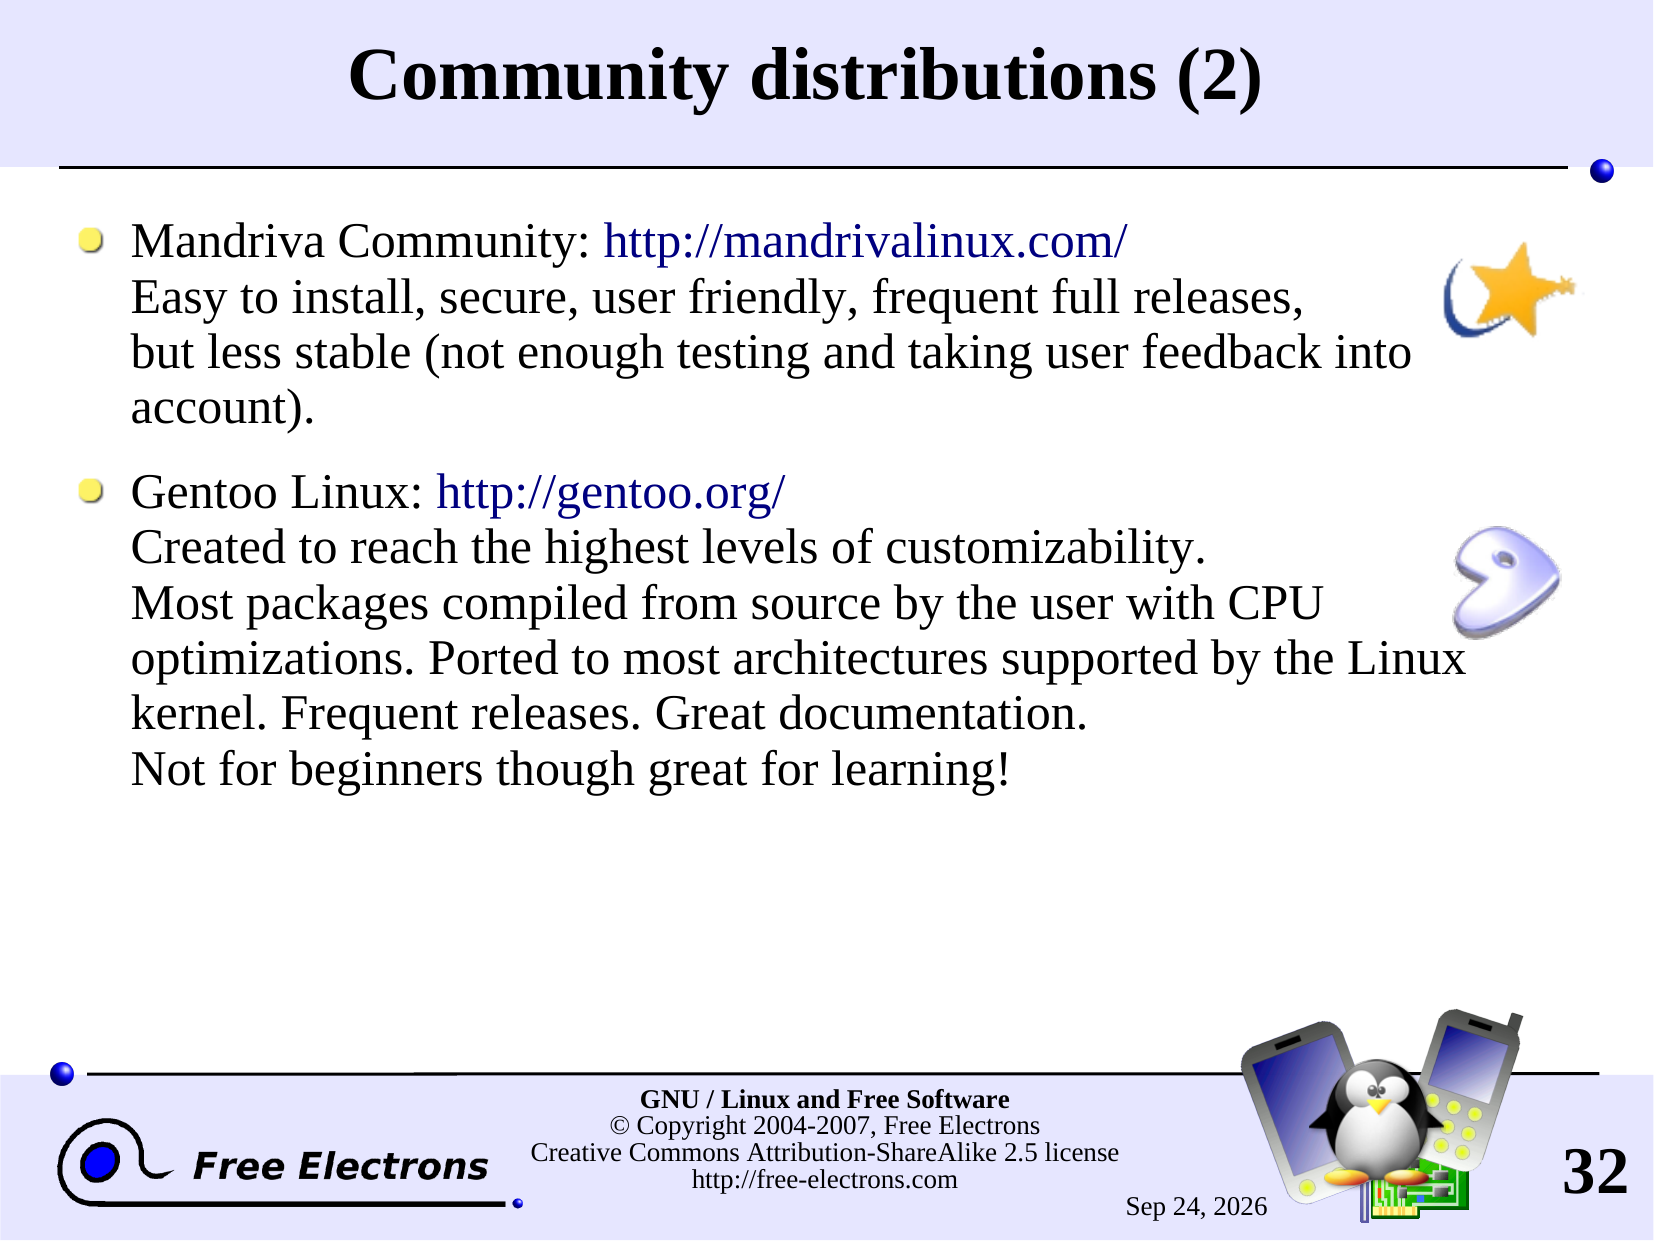

# Community distributions (2)
Mandriva Community: http://mandrivalinux.com/
Easy to install, secure, user friendly, frequent full releases,
but less stable (not enough testing and taking user feedback into account).
Gentoo Linux: http://gentoo.org/
Created to reach the highest levels of customizability.
Most packages compiled from source by the user with CPU optimizations. Ported to most architectures supported by the Linux kernel. Frequent releases. Great documentation.
Not for beginners though great for learning!